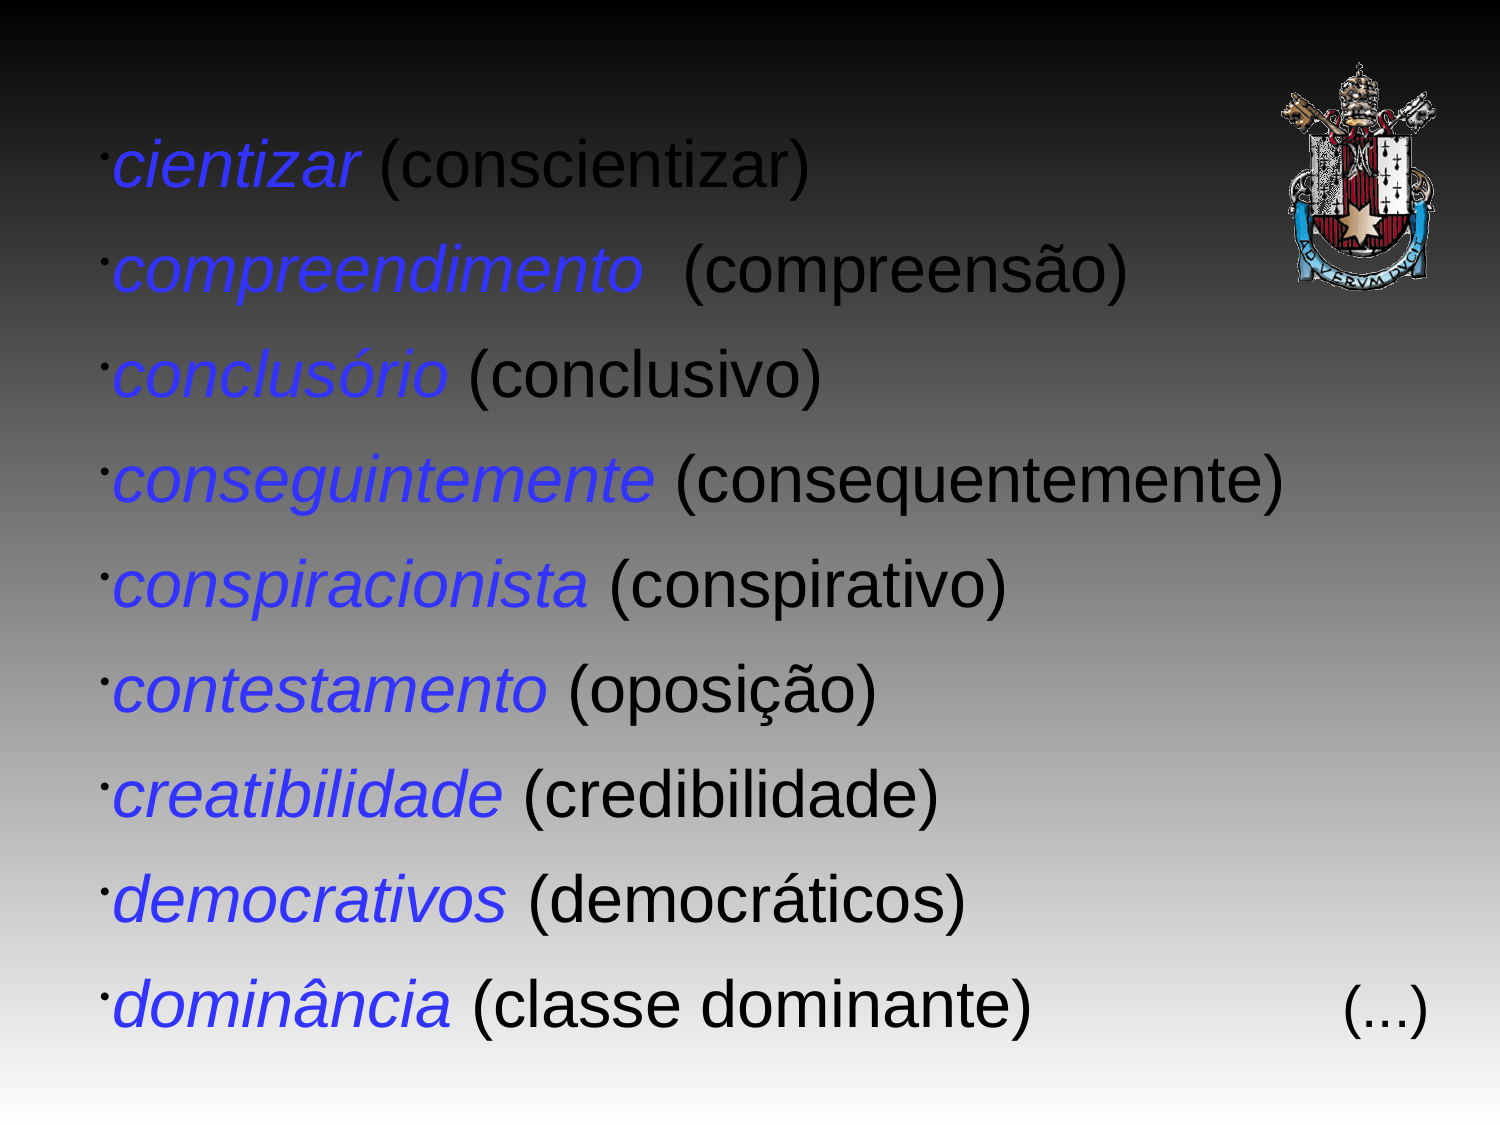

# cientizar (conscientizar)
compreendimento (compreensão)
conclusório (conclusivo)
conseguintemente (consequentemente)
conspiracionista (conspirativo)
contestamento (oposição)
creatibilidade (credibilidade)
democrativos (democráticos)
dominância (classe dominante) (...)